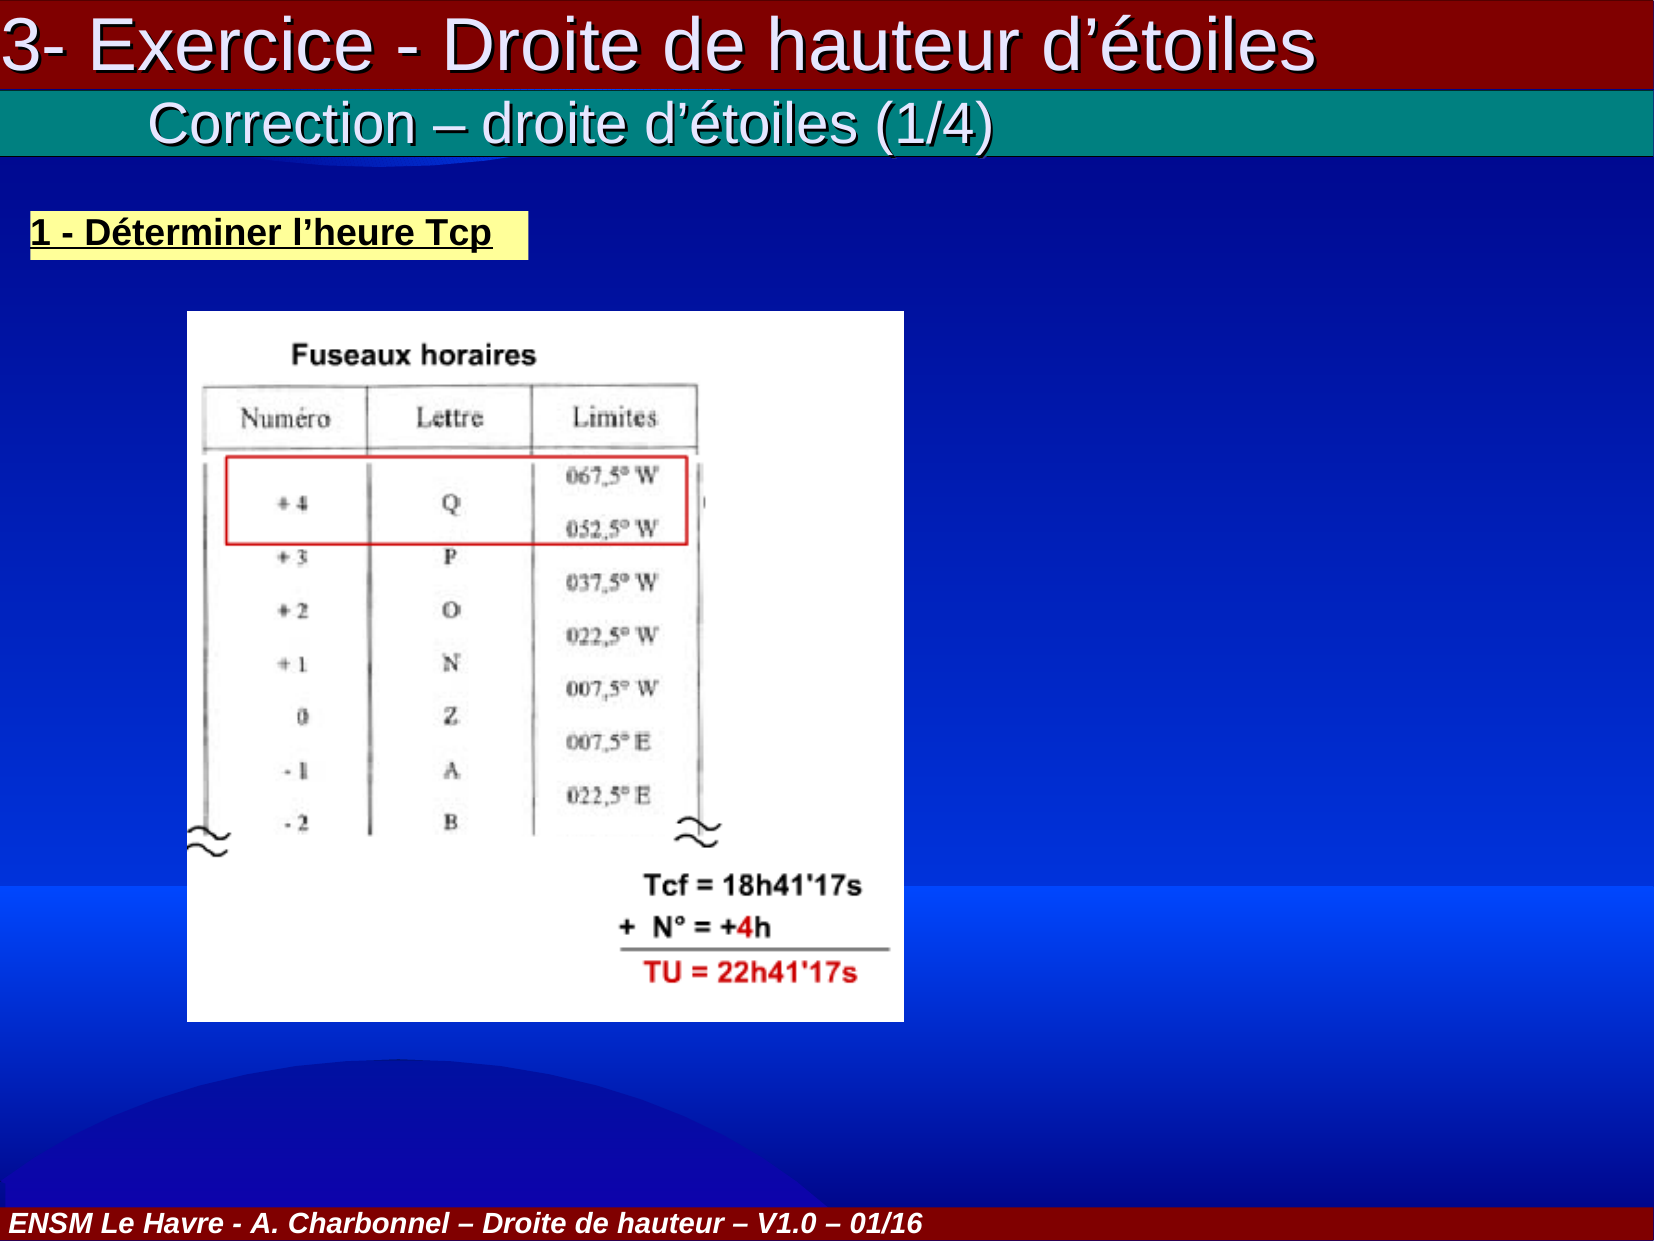

3- Exercice - Droite de hauteur d’étoiles
# Correction – droite d’étoiles (1/4)
1 - Déterminer l’heure Tcp
 ENSM Le Havre - A. Charbonnel – Droite de hauteur – V1.0 – 01/16